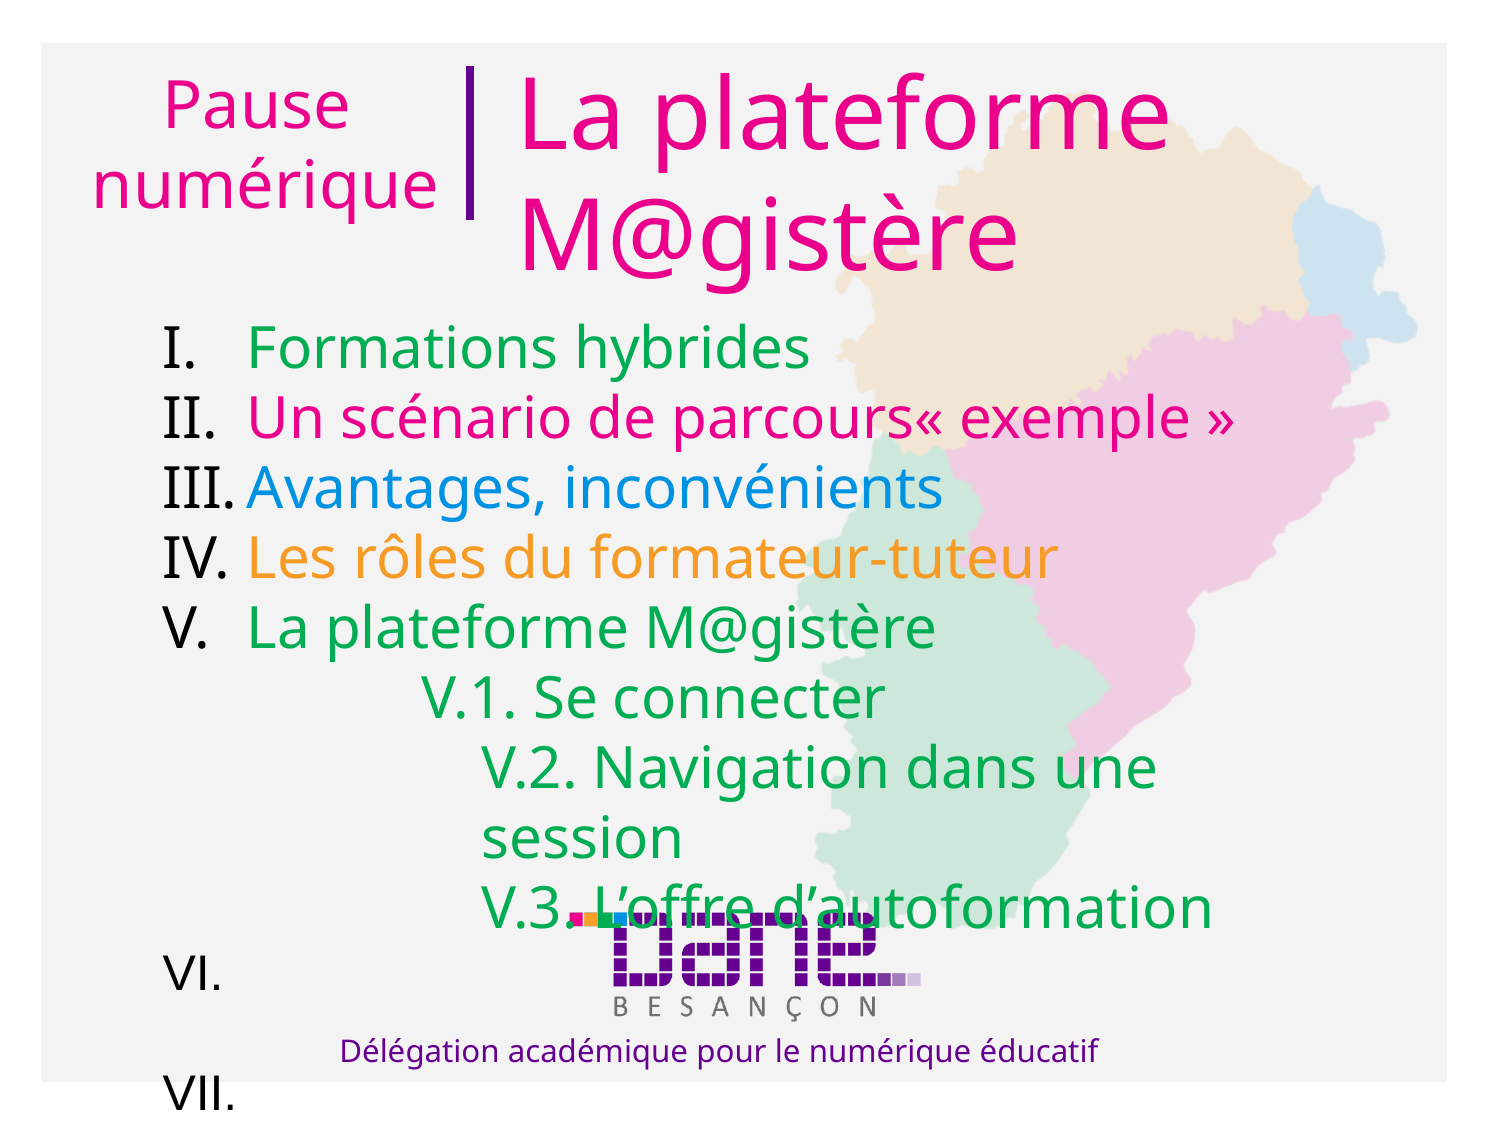

La plateforme
M@gistère
Pause
numérique
Formations hybrides
Un scénario de parcours« exemple »
Avantages, inconvénients
Les rôles du formateur-tuteur
La plateforme M@gistère
	 V.1. Se connecter
	V.2. Navigation dans une session
	V.3. L’offre d’autoformation
Délégation académique pour le numérique éducatif